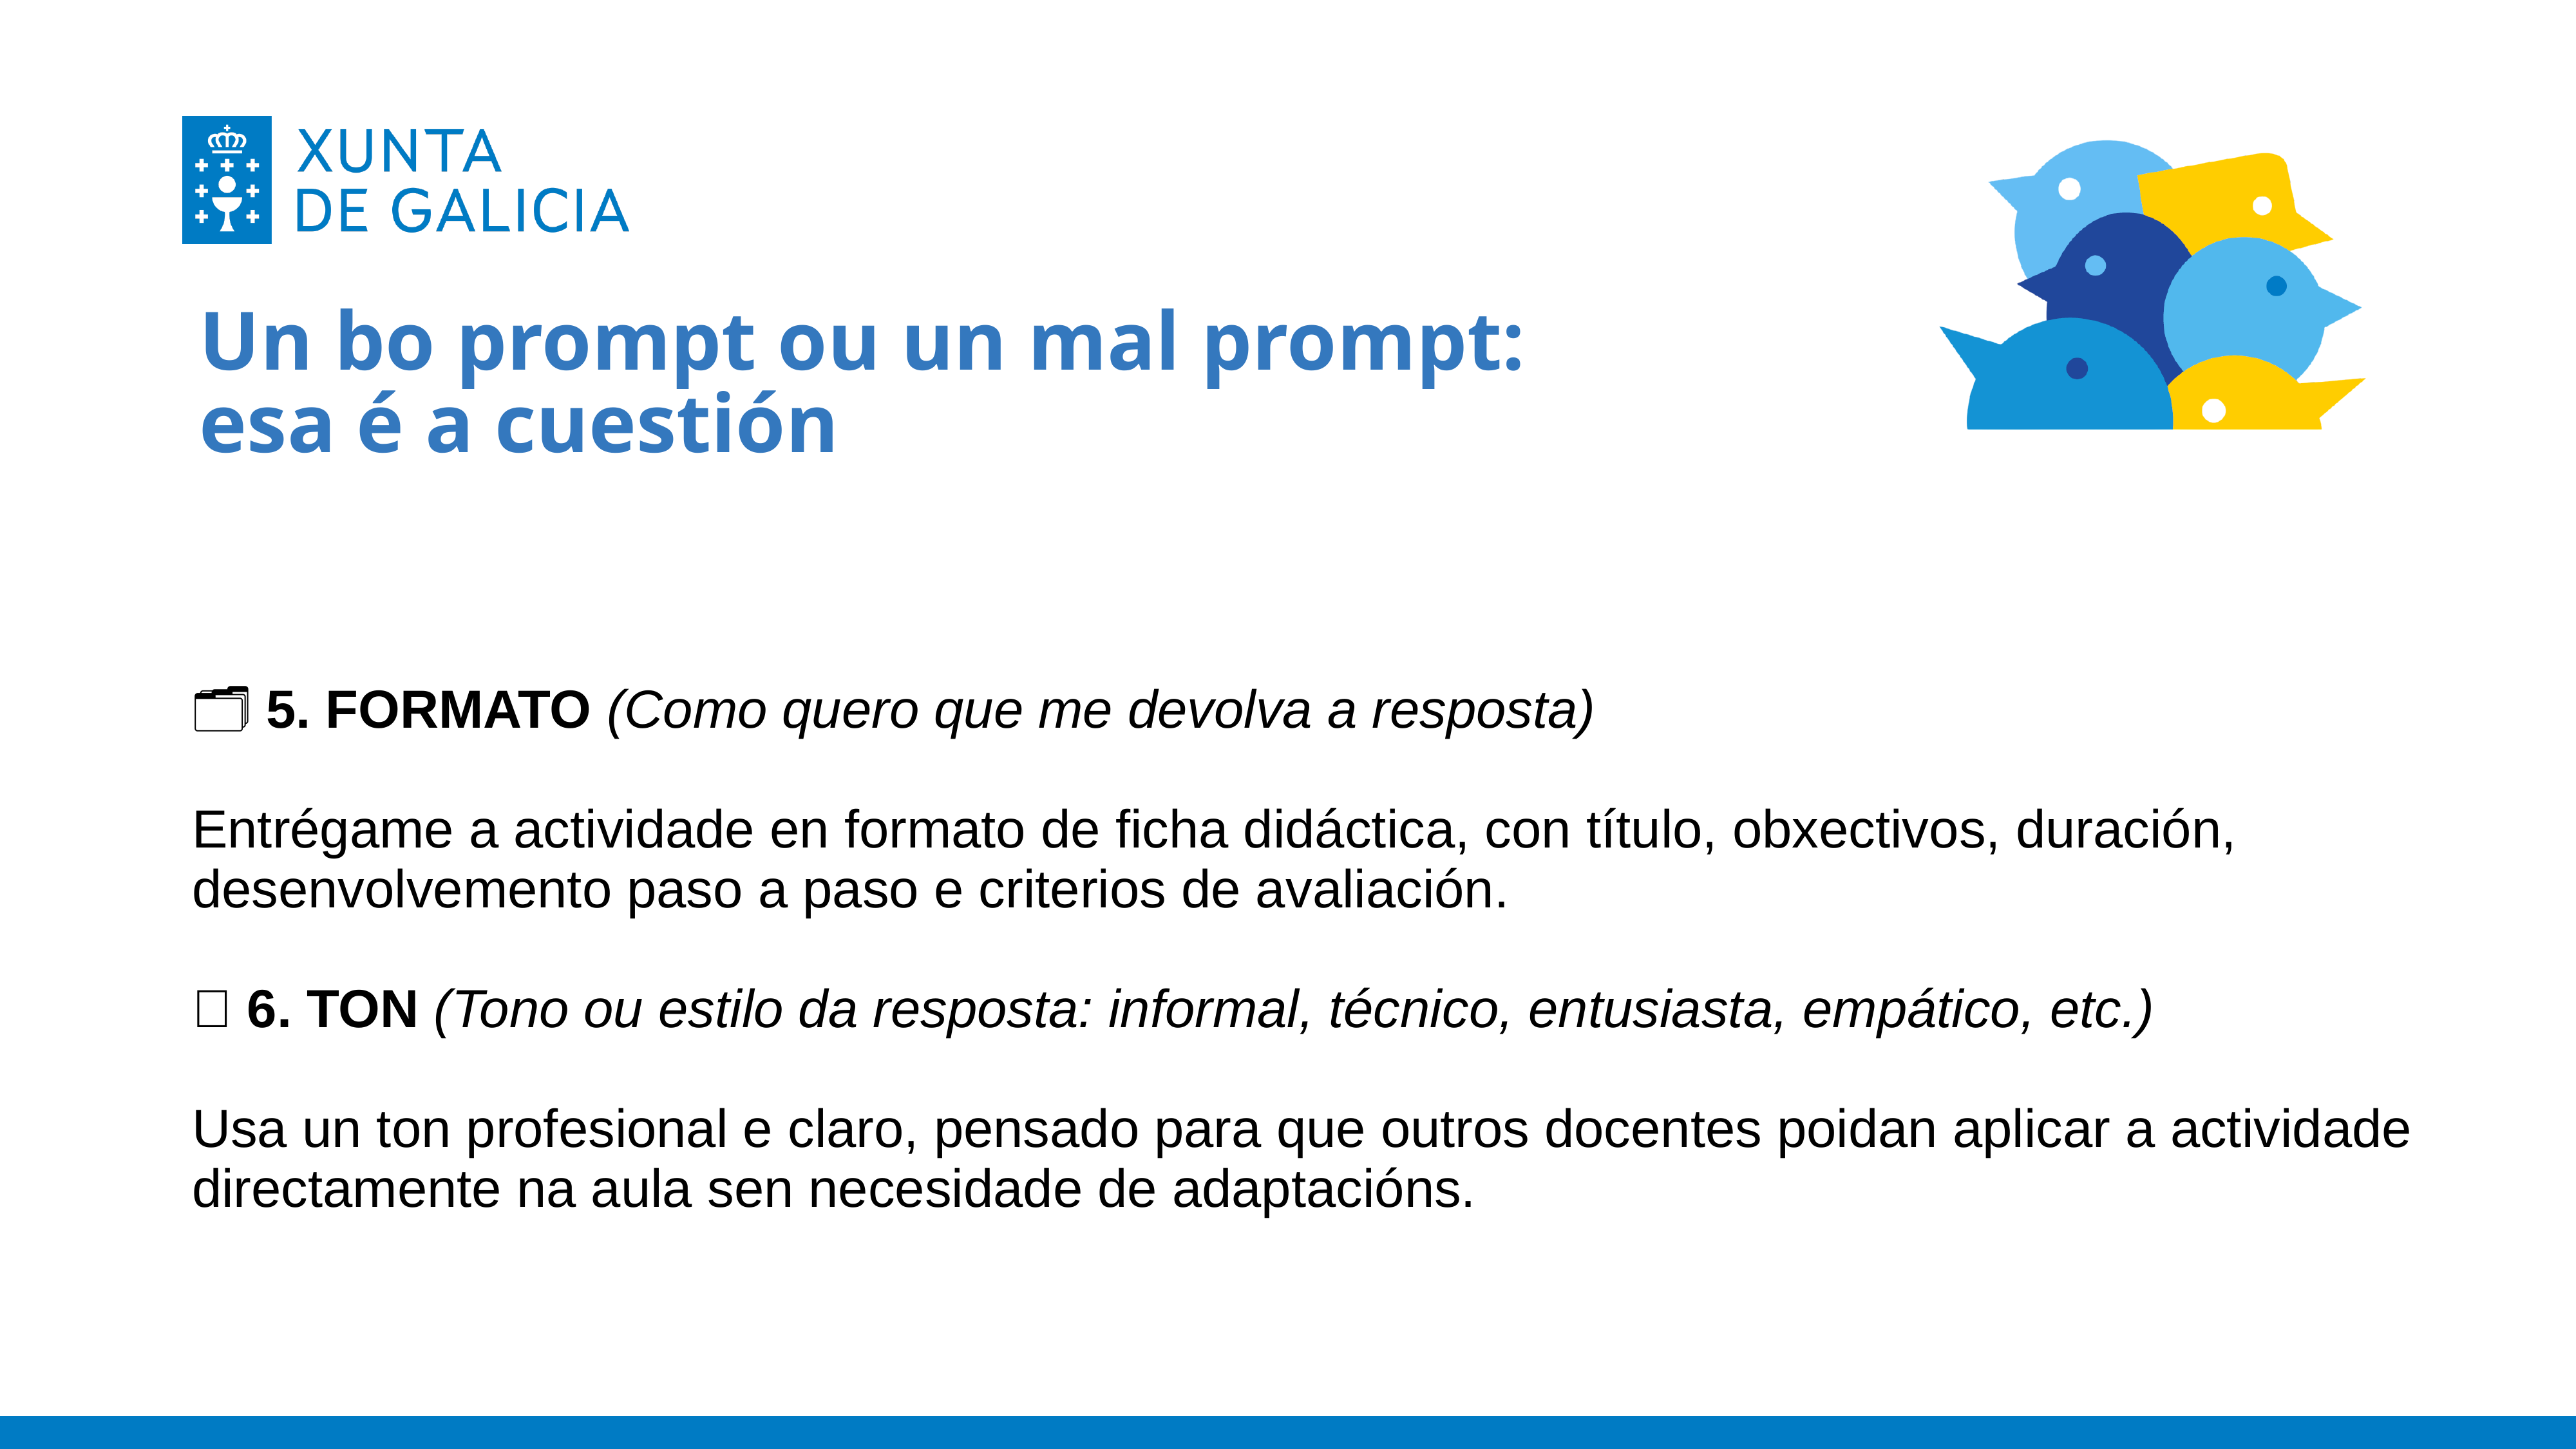

Un bo prompt ou un mal prompt:
esa é a cuestión
🗂 5. FORMATO (Como quero que me devolva a resposta)
Entrégame a actividade en formato de ficha didáctica, con título, obxectivos, duración, desenvolvemento paso a paso e criterios de avaliación.
🎨 6. TON (Tono ou estilo da resposta: informal, técnico, entusiasta, empático, etc.)
Usa un ton profesional e claro, pensado para que outros docentes poidan aplicar a actividade directamente na aula sen necesidade de adaptacións.